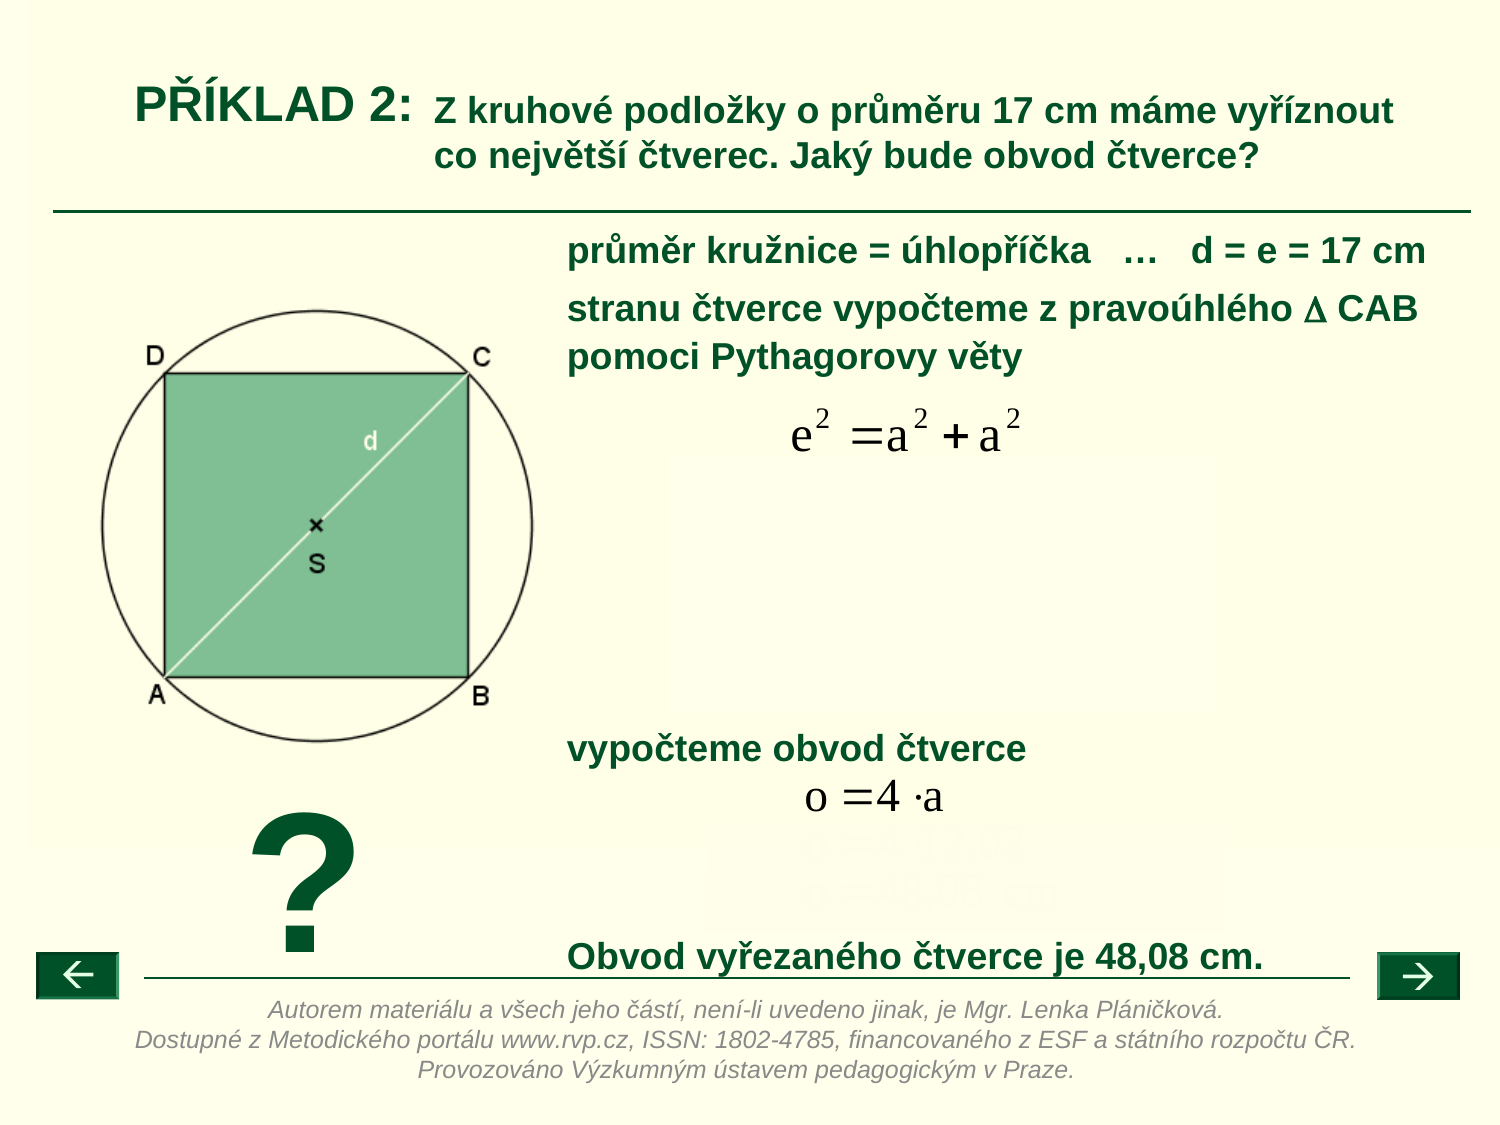

# PŘÍKLAD 2:
Z kruhové podložky o průměru 17 cm máme vyříznout
co největší čtverec. Jaký bude obvod čtverce?
průměr kružnice = úhlopříčka … d = e = 17 cm
stranu čtverce vypočteme z pravoúhlého  CAB
pomoci Pythagorovy věty
vypočteme obvod čtverce
?
Obvod vyřezaného čtverce je 48,08 cm.


Autorem materiálu a všech jeho částí, není-li uvedeno jinak, je Mgr. Lenka Pláničková.
Dostupné z Metodického portálu www.rvp.cz, ISSN: 1802-4785, financovaného z ESF a státního rozpočtu ČR.
Provozováno Výzkumným ústavem pedagogickým v Praze.